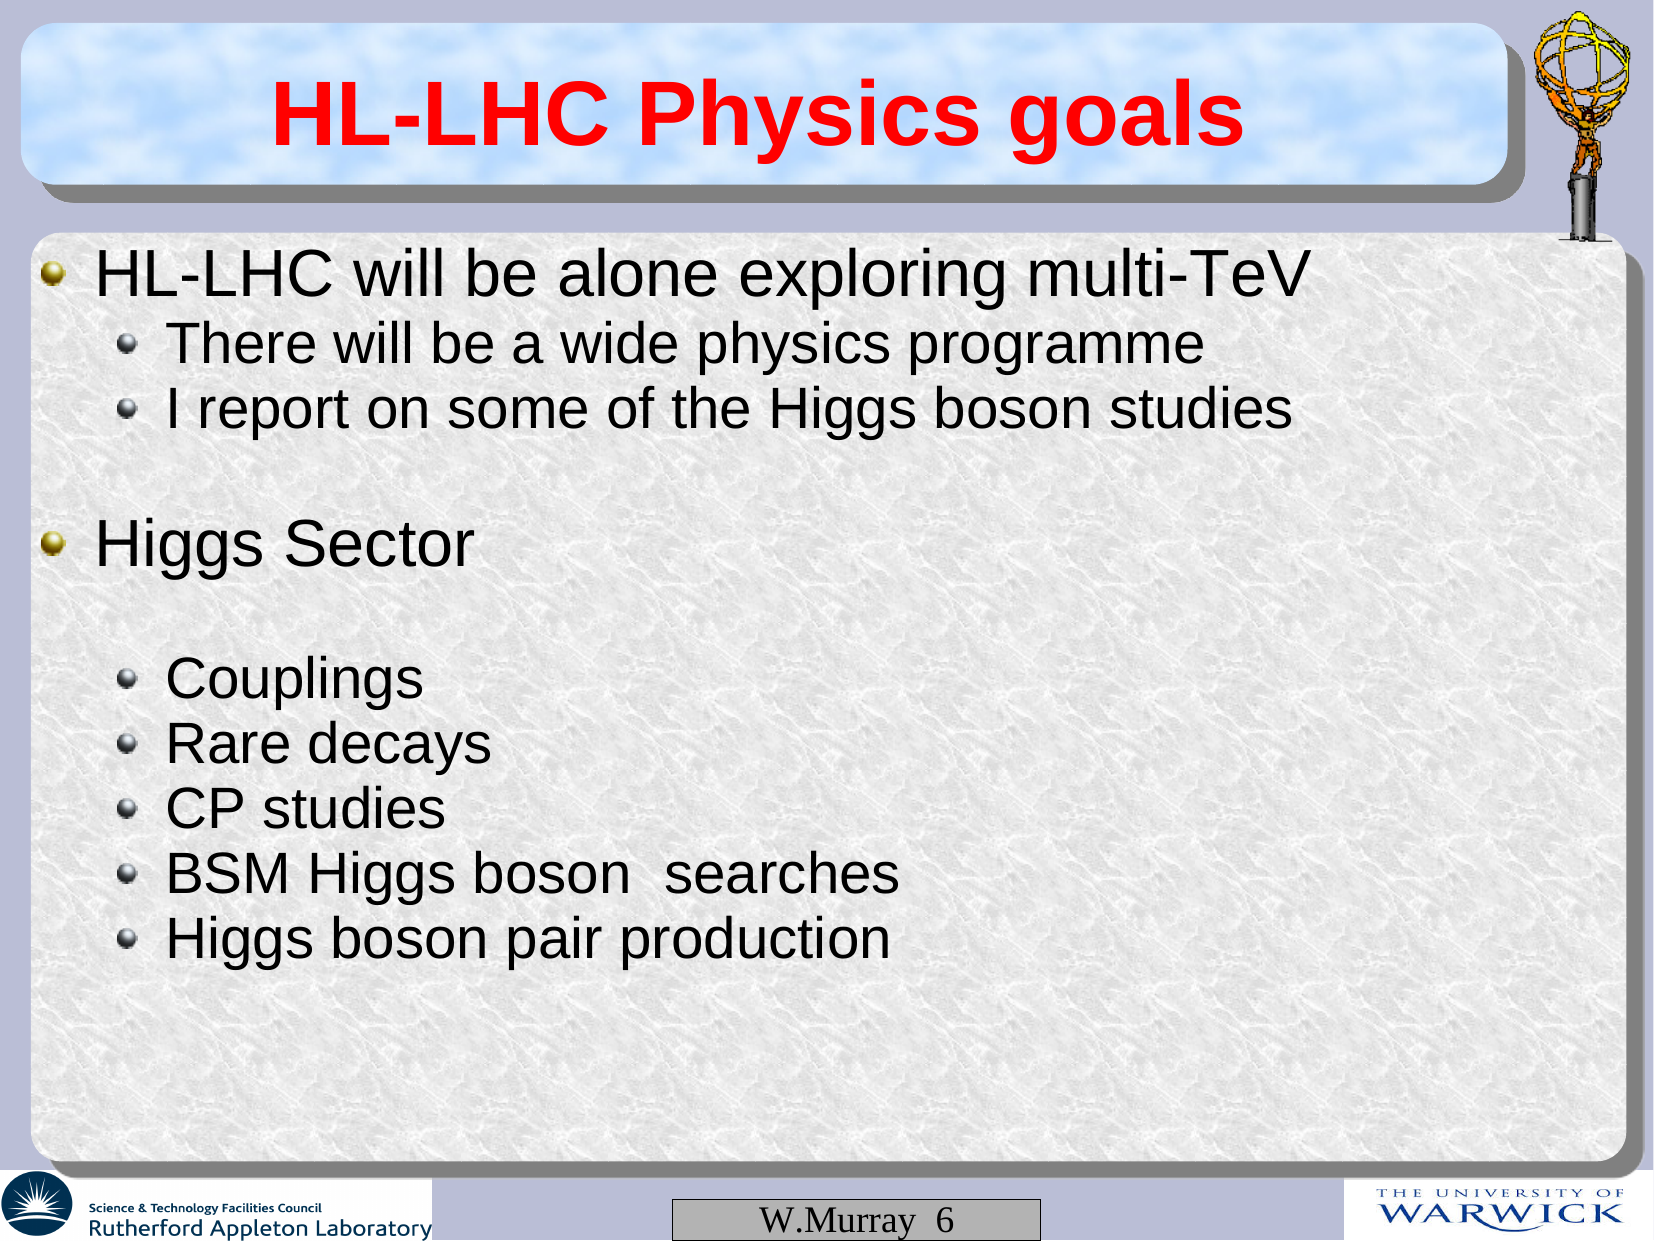

# HL-LHC Physics goals
HL-LHC will be alone exploring multi-TeV
There will be a wide physics programme
I report on some of the Higgs boson studies
Higgs Sector
Couplings
Rare decays
CP studies
BSM Higgs boson searches
Higgs boson pair production